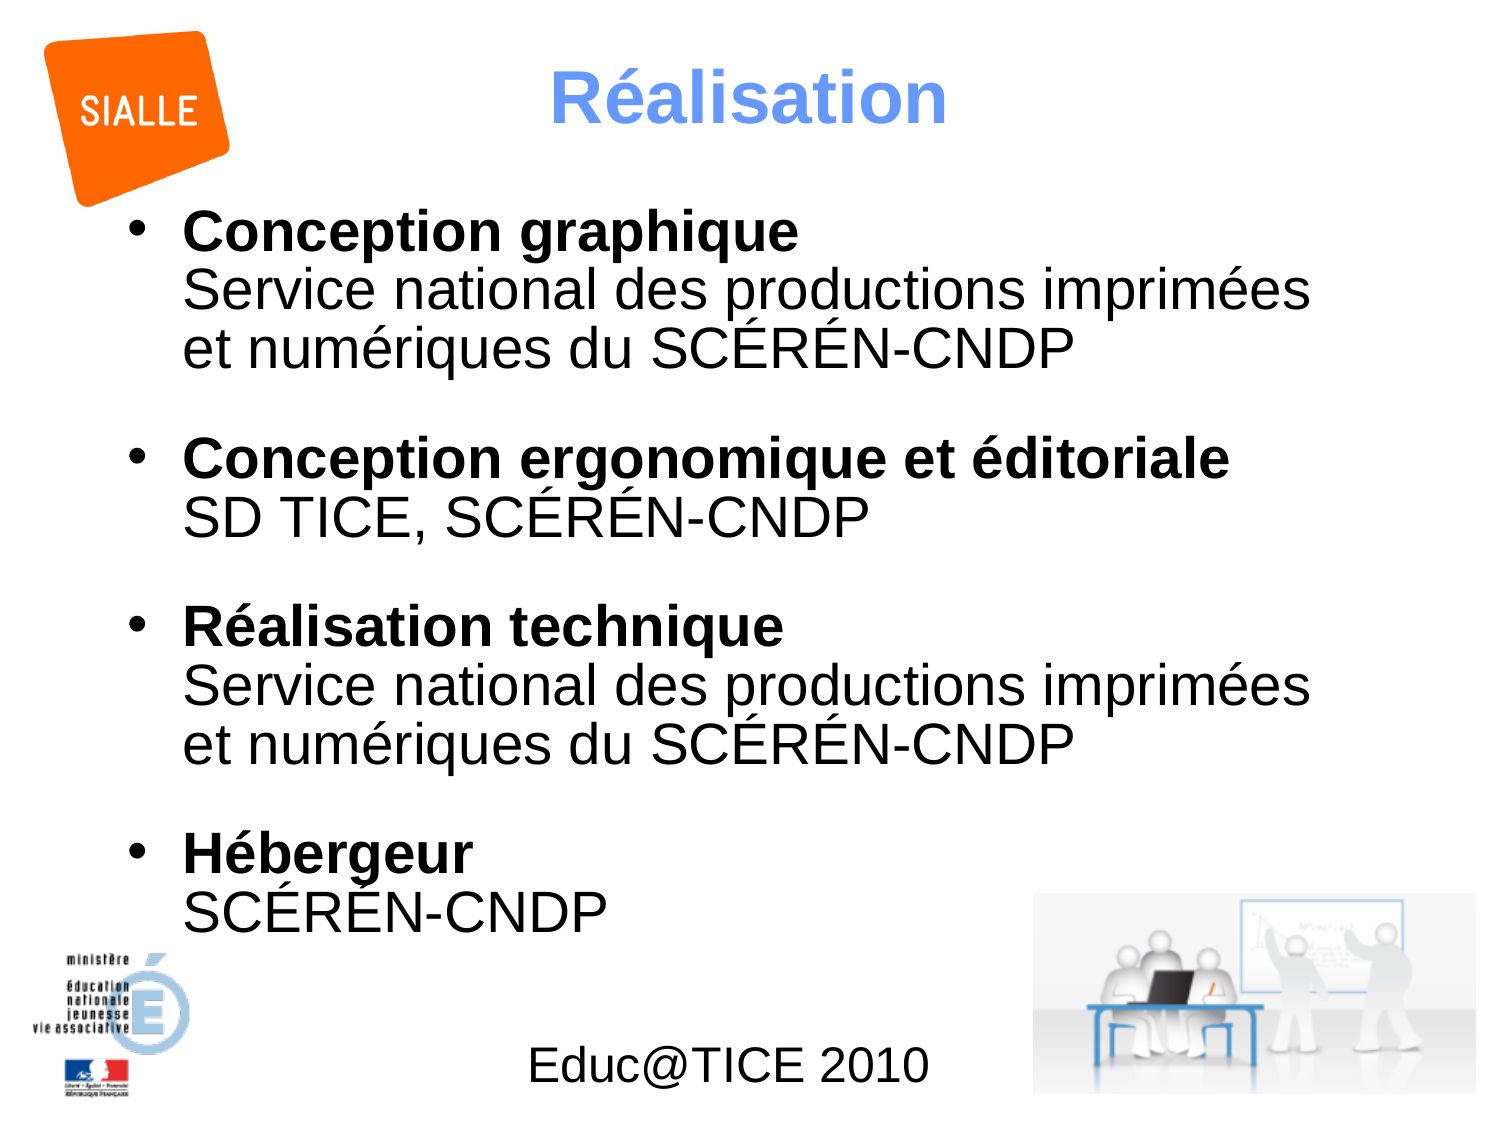

# Réalisation
Conception graphique
Service national des productions imprimées et numériques du SCÉRÉN-CNDP
Conception ergonomique et éditoriale
SD TICE, SCÉRÉN-CNDP
Réalisation technique
Service national des productions imprimées et numériques du SCÉRÉN-CNDP
Hébergeur
SCÉRÉN-CNDP
Educ@TICE 2010